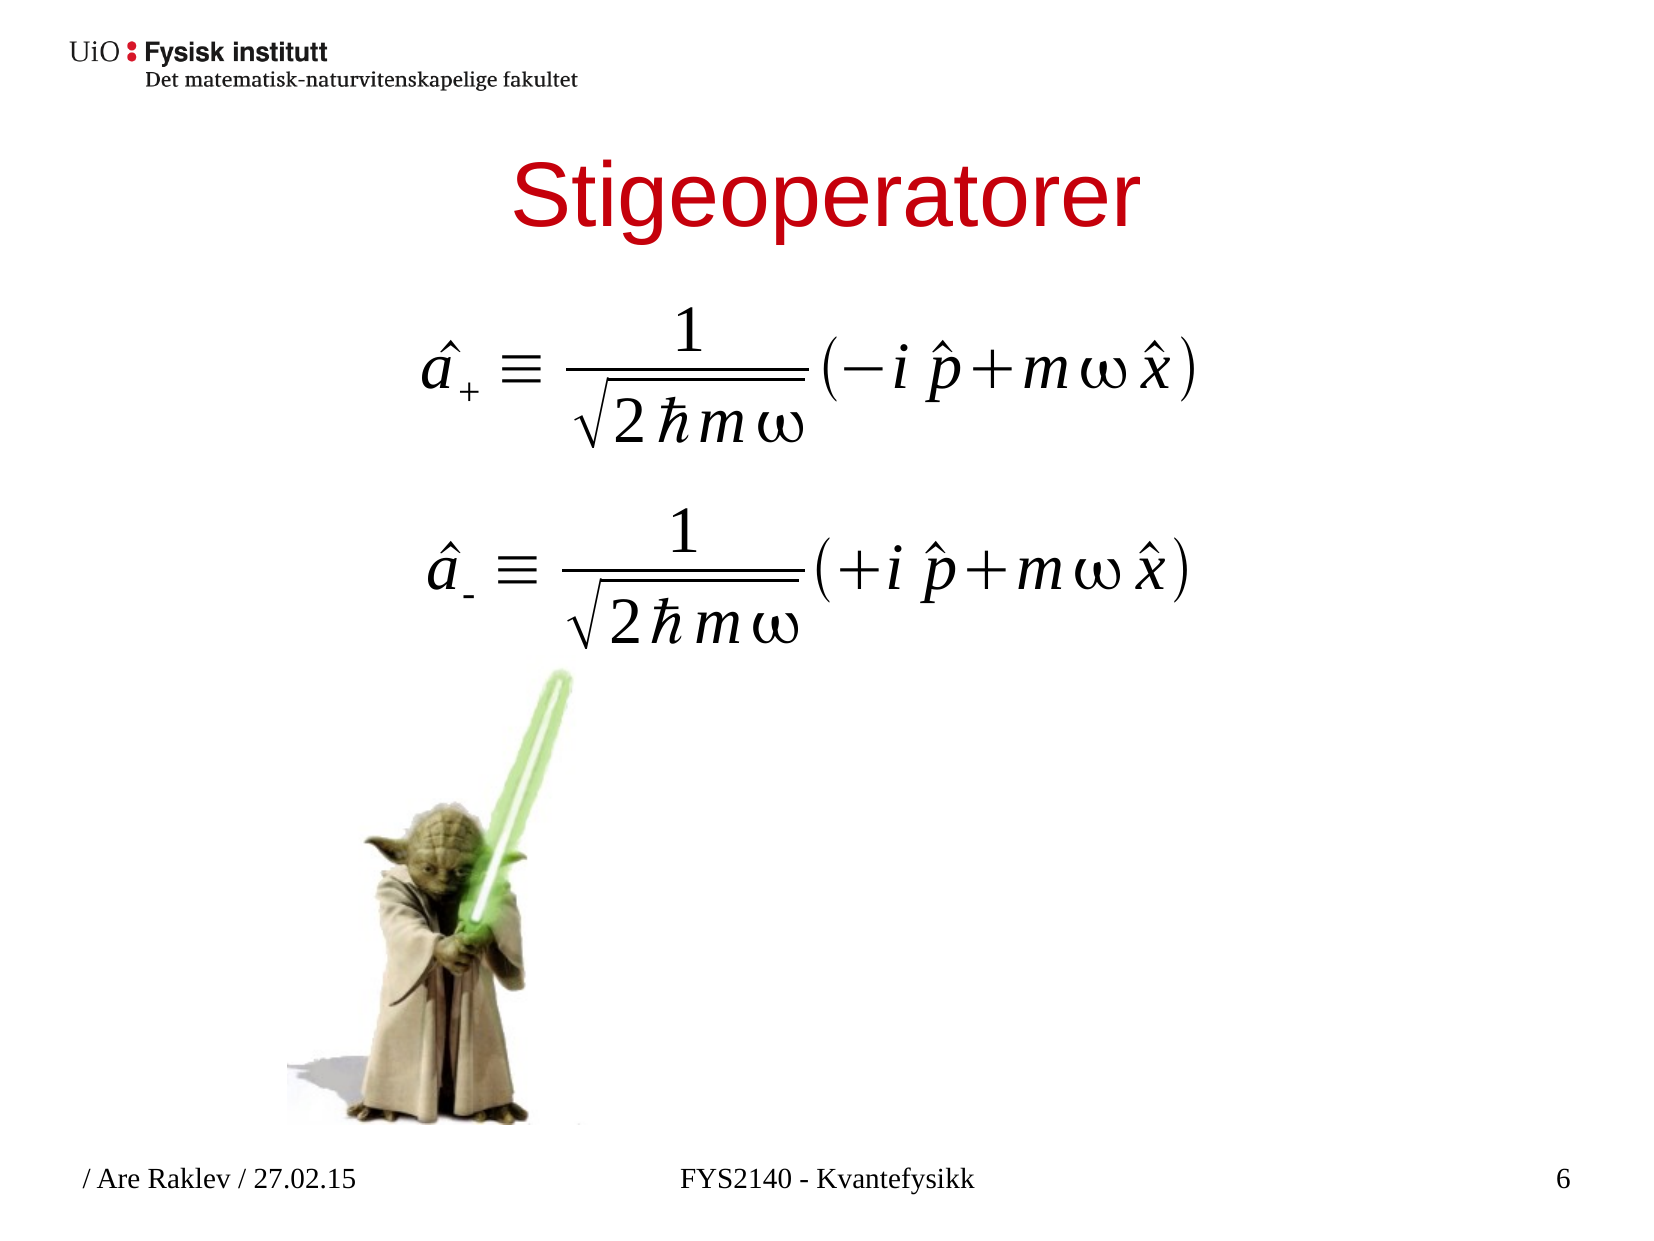

# Stigeoperatorer
/ Are Raklev / 27.02.15
FYS2140 - Kvantefysikk
6